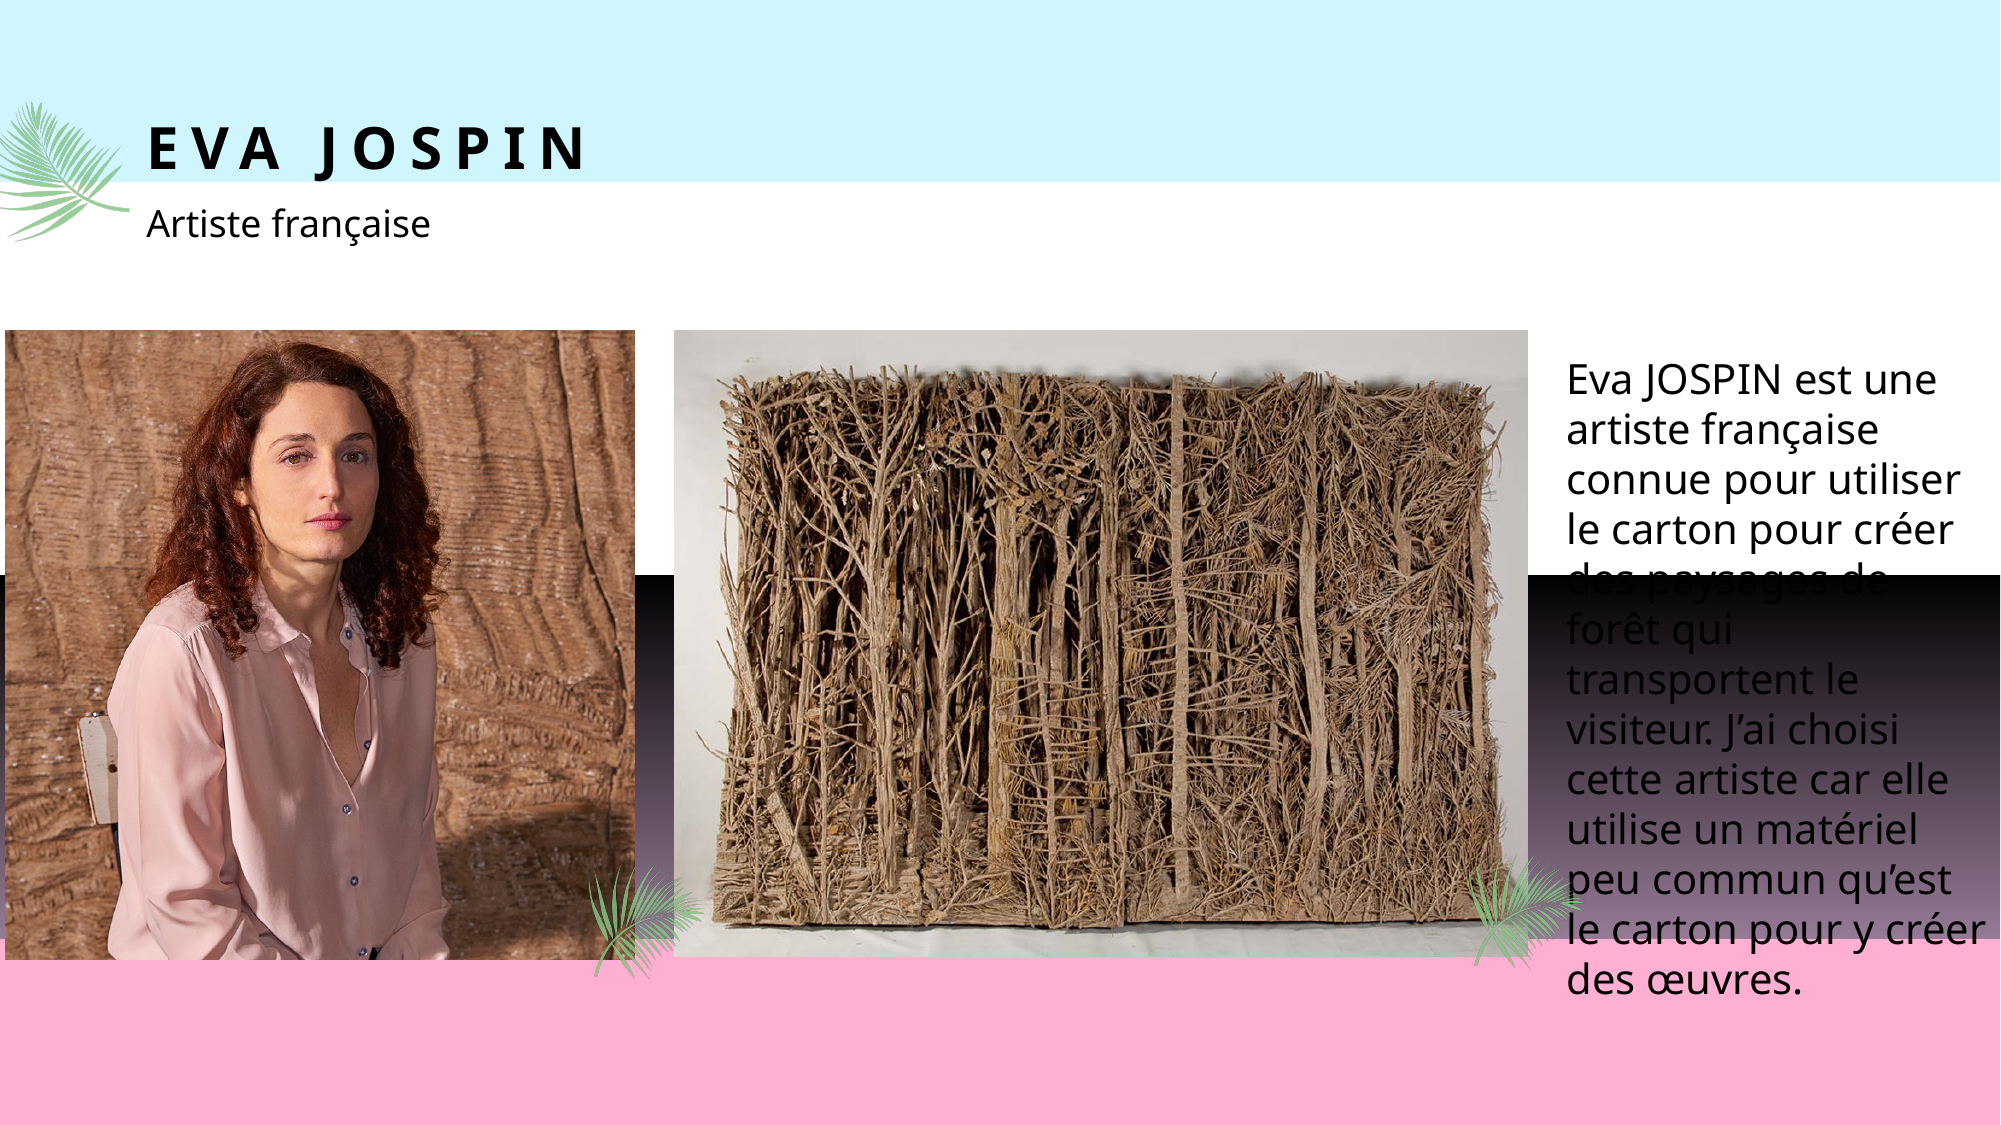

# Eva JOSPIN
Artiste française
Eva JOSPIN est une artiste française connue pour utiliser le carton pour créer des paysages de forêt qui transportent le visiteur. J’ai choisi cette artiste car elle utilise un matériel peu commun qu’est le carton pour y créer des œuvres.